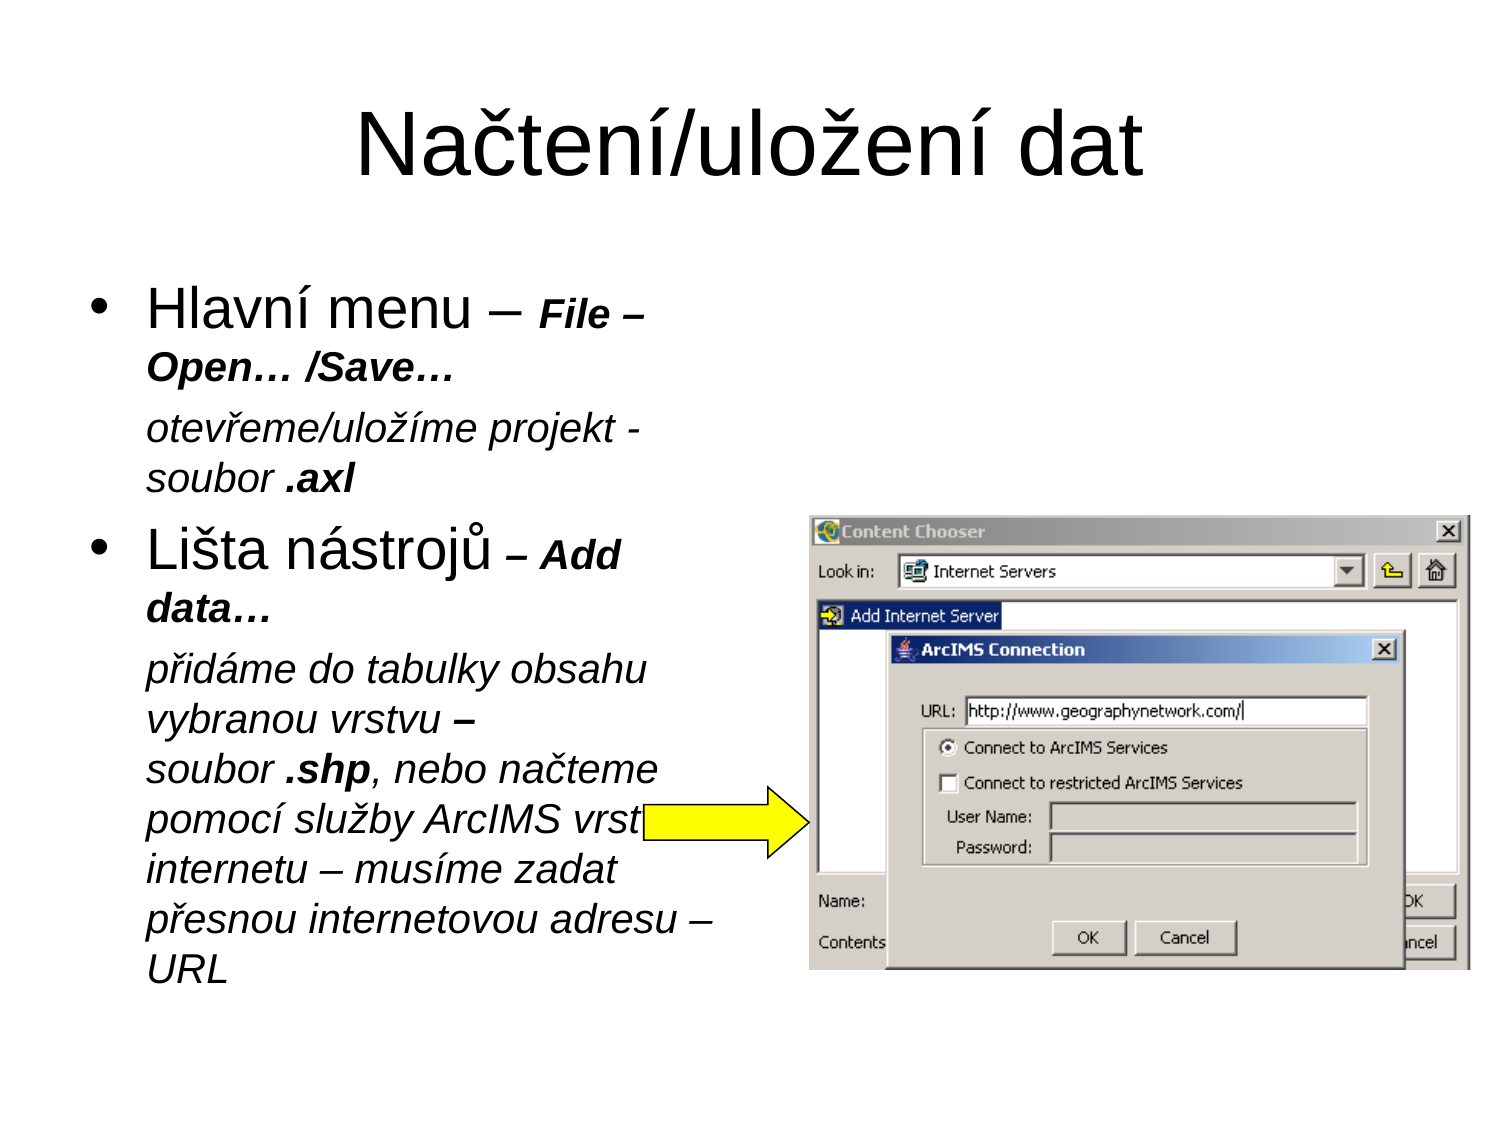

# Načtení/uložení dat
Hlavní menu – File – Open… /Save…
	otevřeme/uložíme projekt - soubor .axl
Lišta nástrojů – Add data…
	přidáme do tabulky obsahu vybranou vrstvu – soubor .shp, nebo načteme pomocí služby ArcIMS vrstvu z internetu – musíme zadat přesnou internetovou adresu – URL